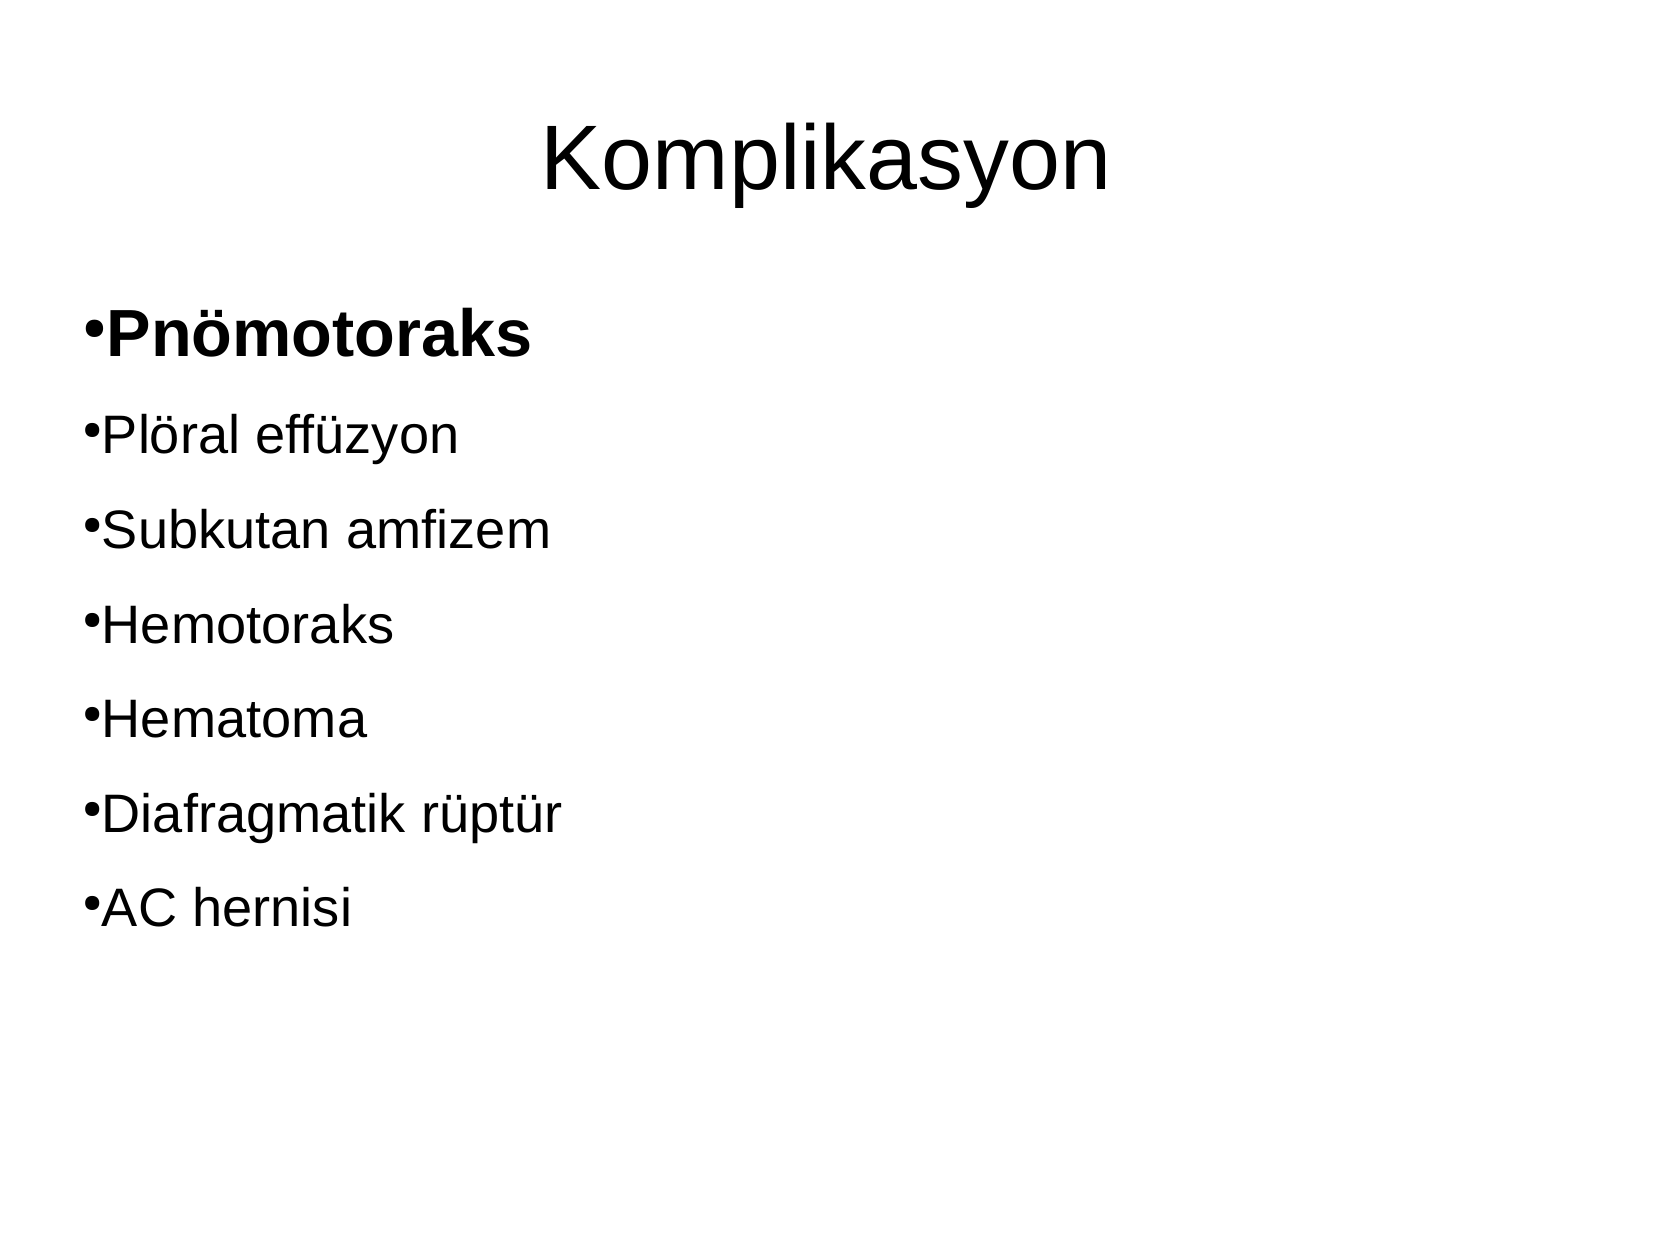

# Komplikasyon
Pnömotoraks
Plöral effüzyon
Subkutan amfizem
Hemotoraks
Hematoma
Diafragmatik rüptür
AC hernisi